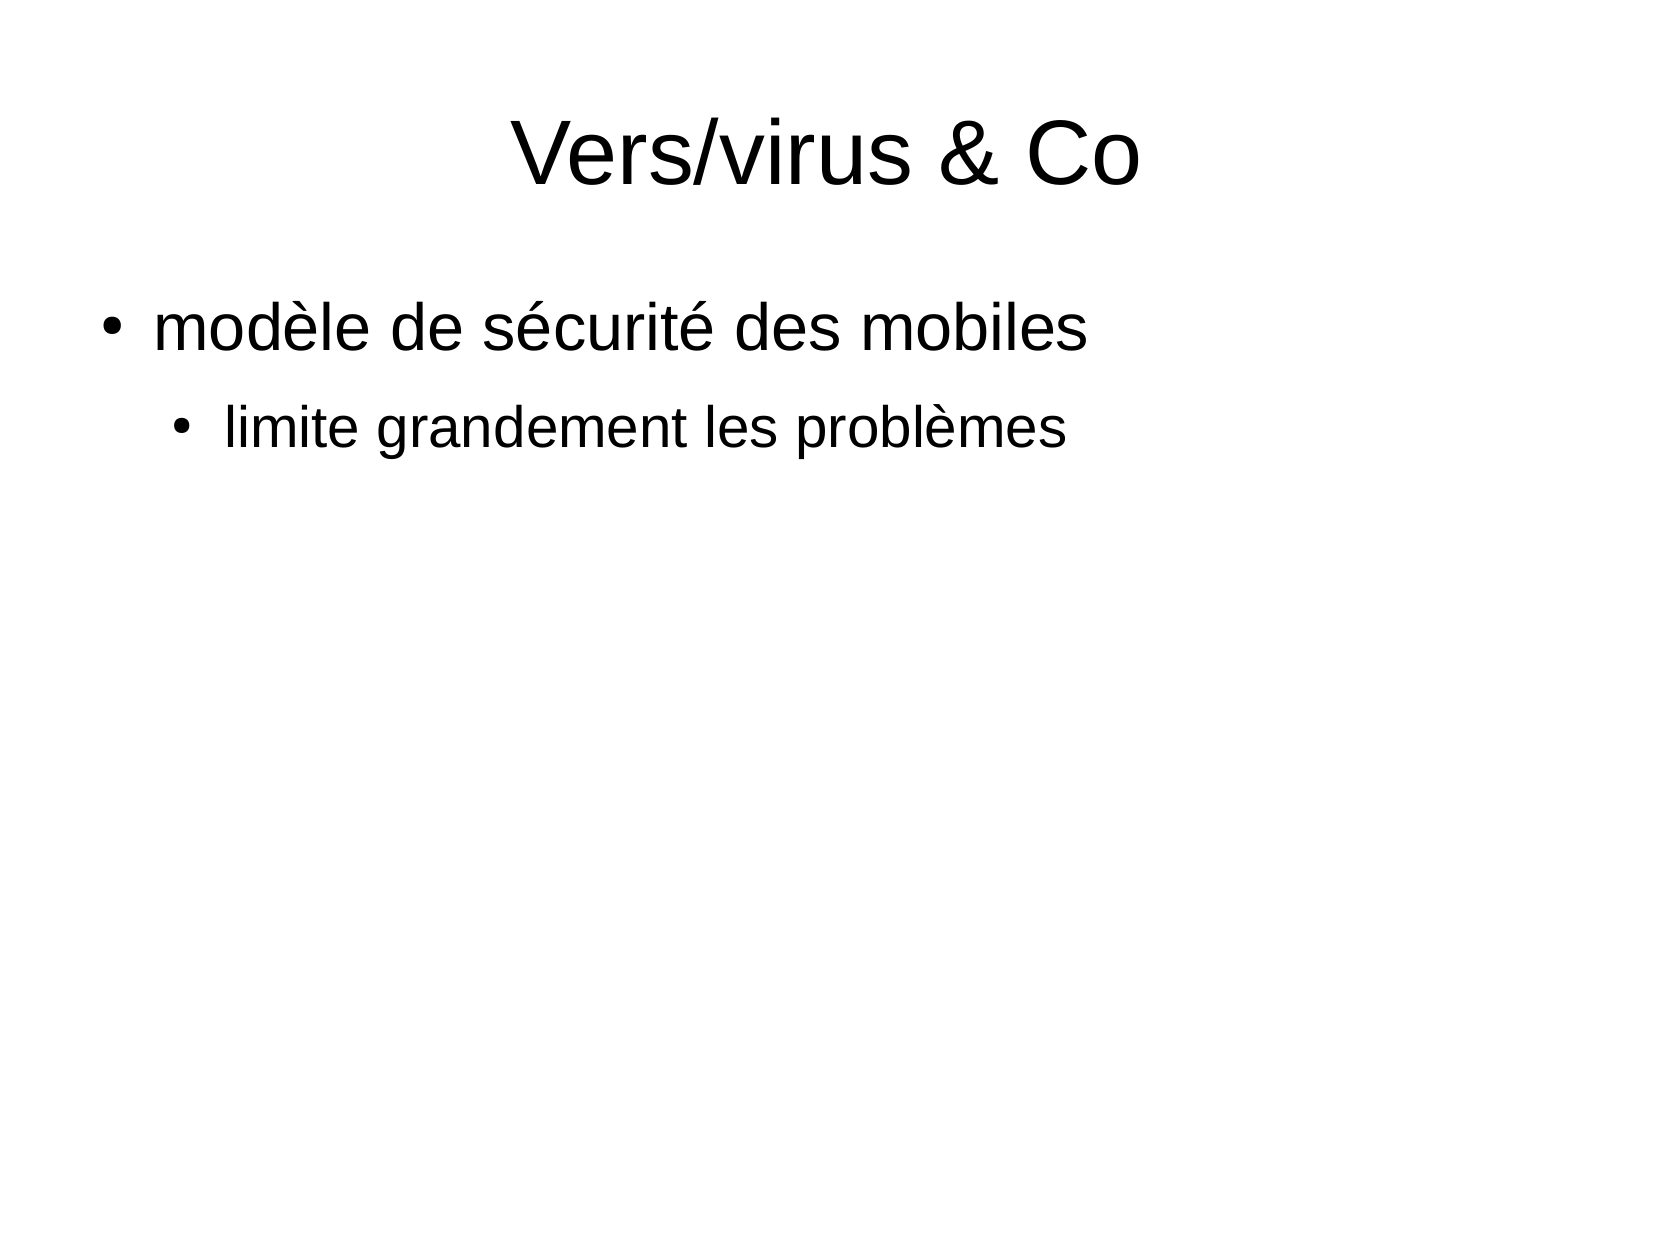

# Vers/virus & Co
modèle de sécurité des mobiles
limite grandement les problèmes